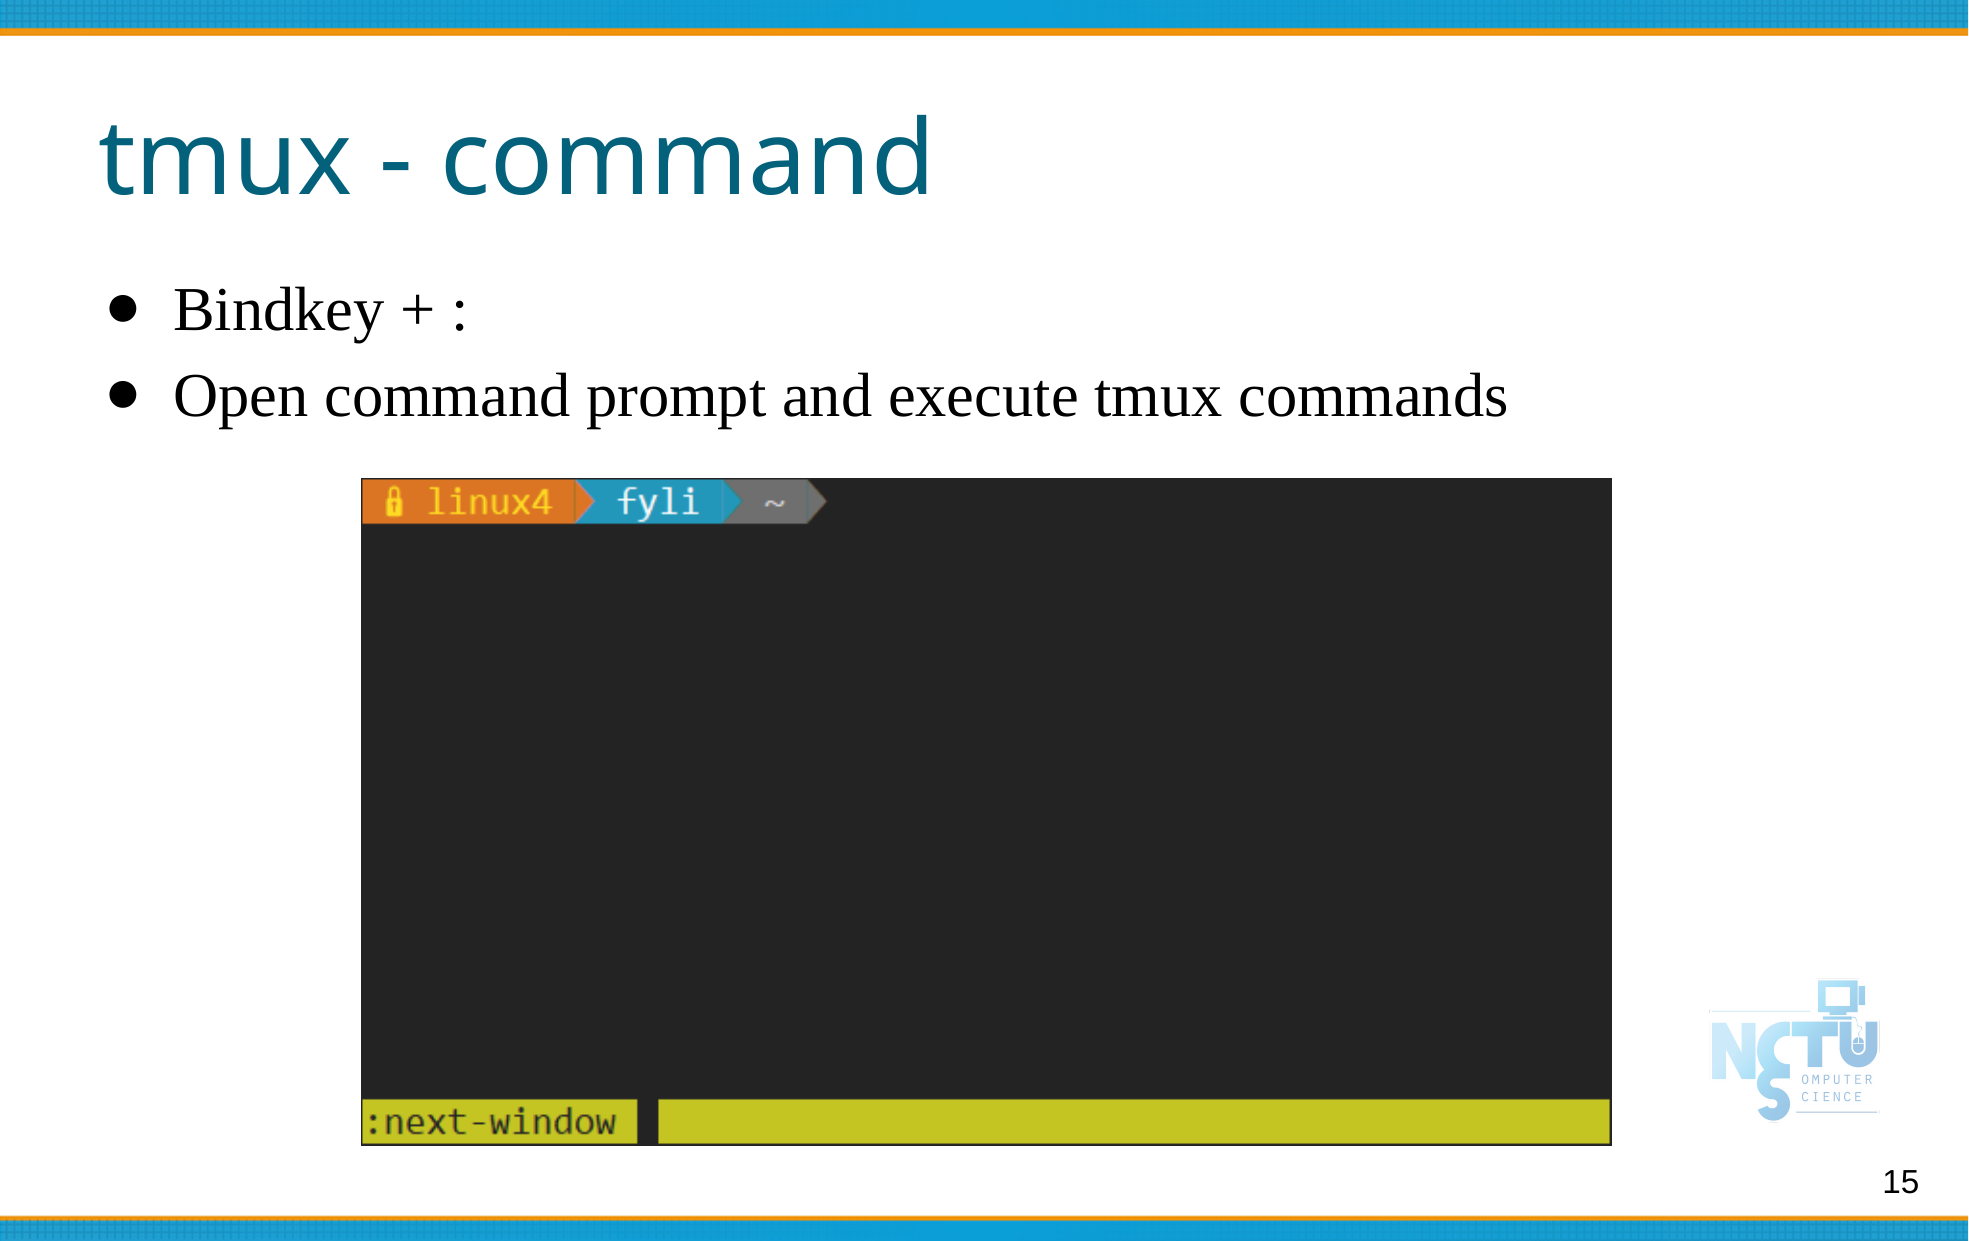

# tmux - command
Bindkey + :
Open command prompt and execute tmux commands